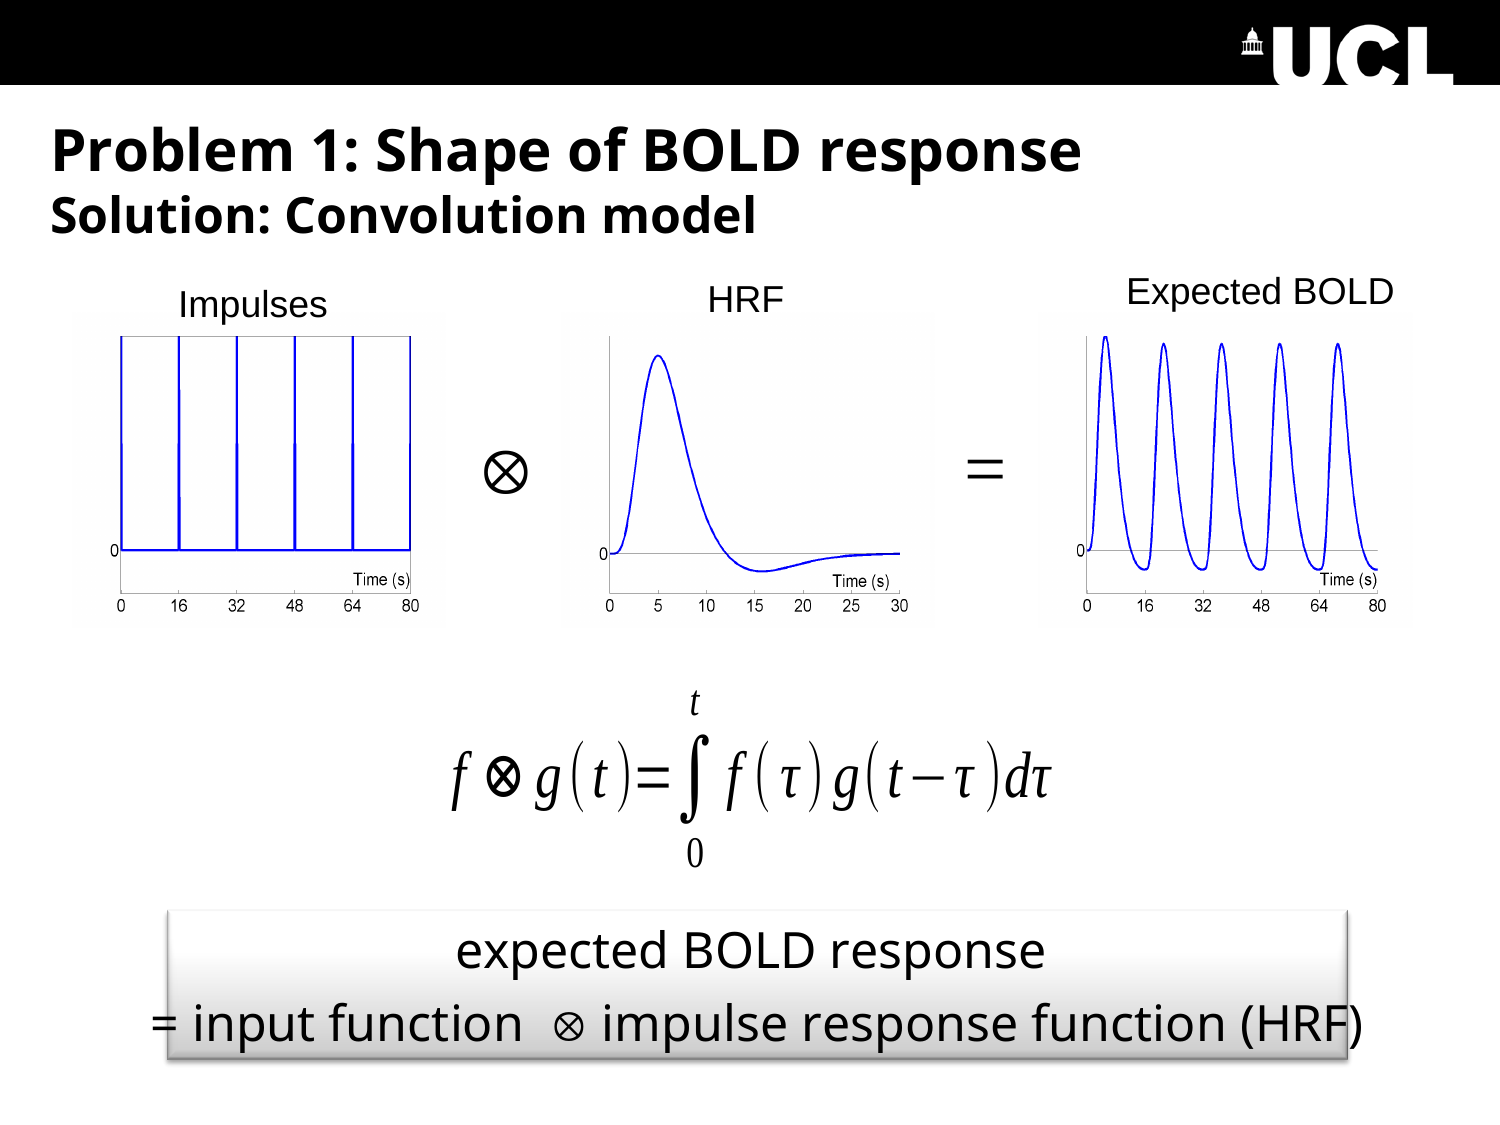

Problem 1: Shape of BOLD response
Solution: Convolution model
Expected BOLD
HRF
Impulses

=
expected BOLD response
= input function impulse response function (HRF)